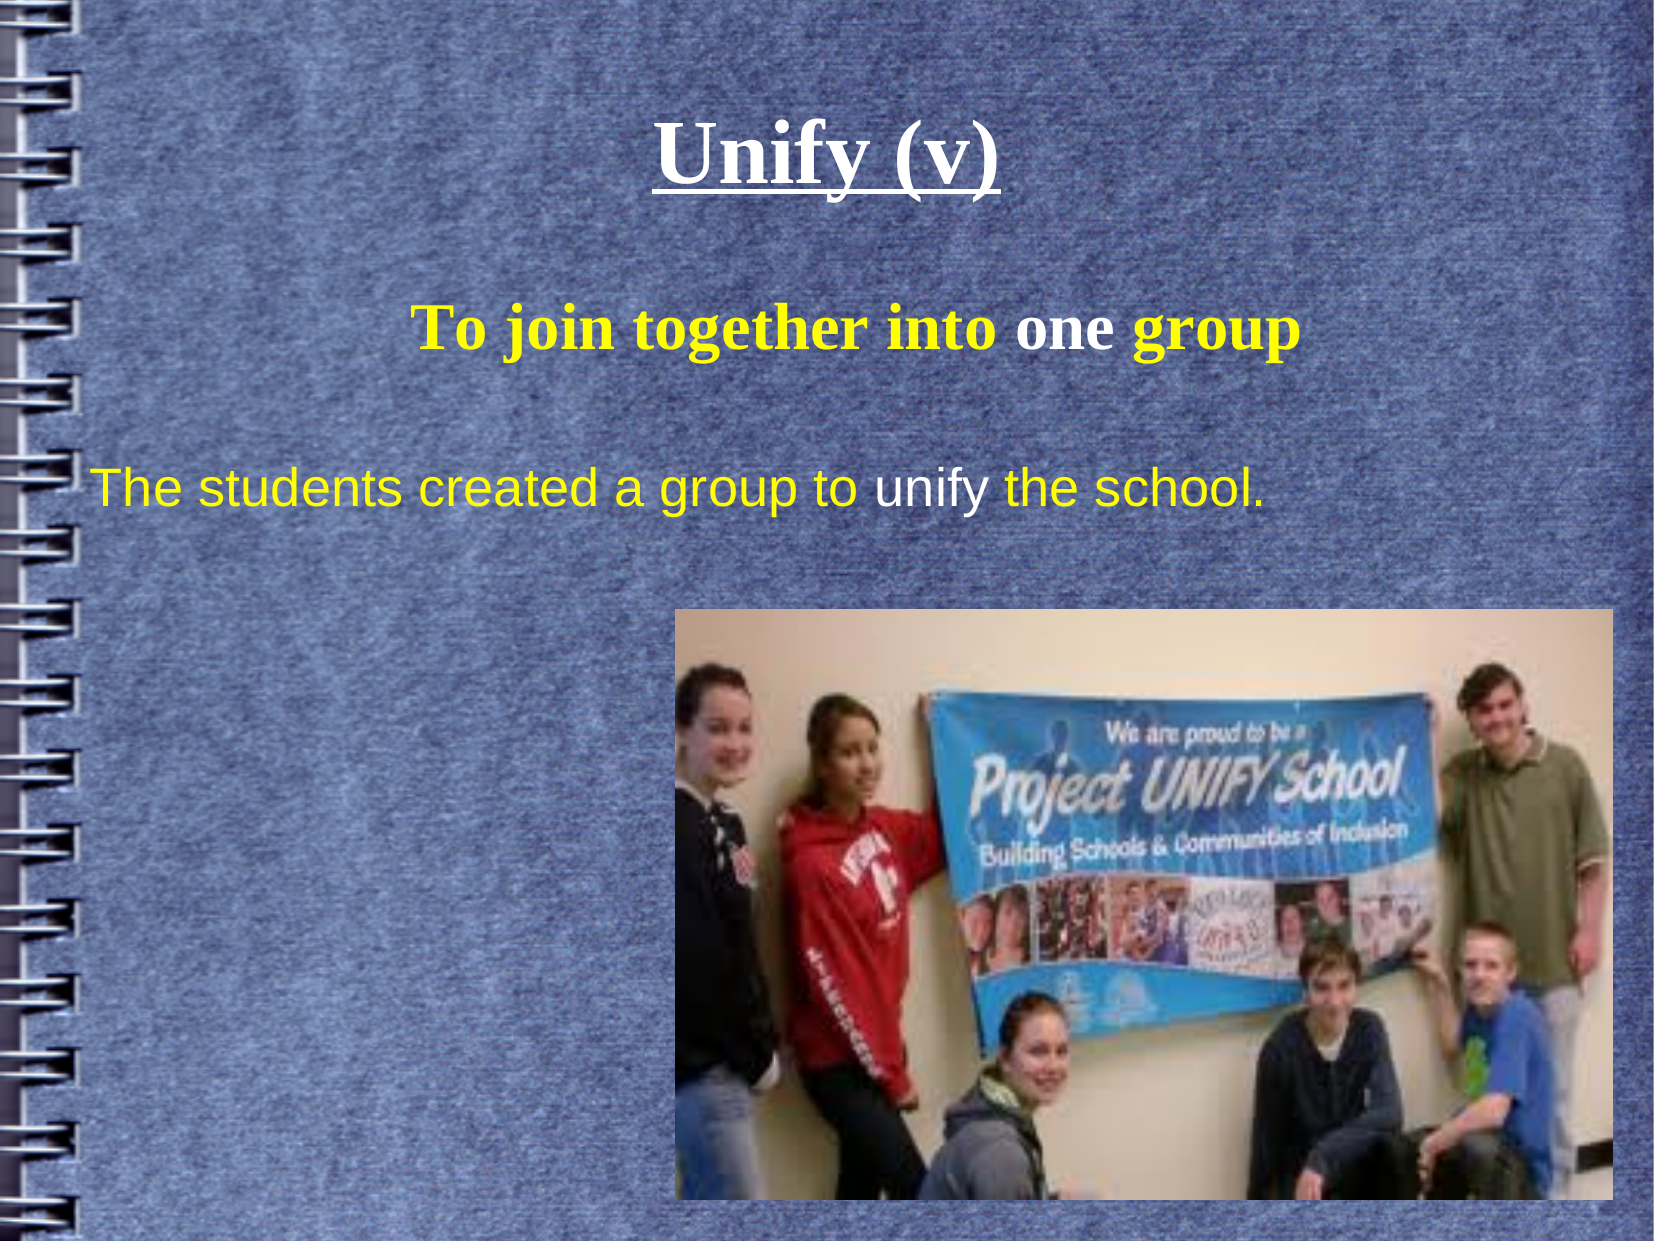

To join together into one group
# Unify (v)
The students created a group to unify the school.